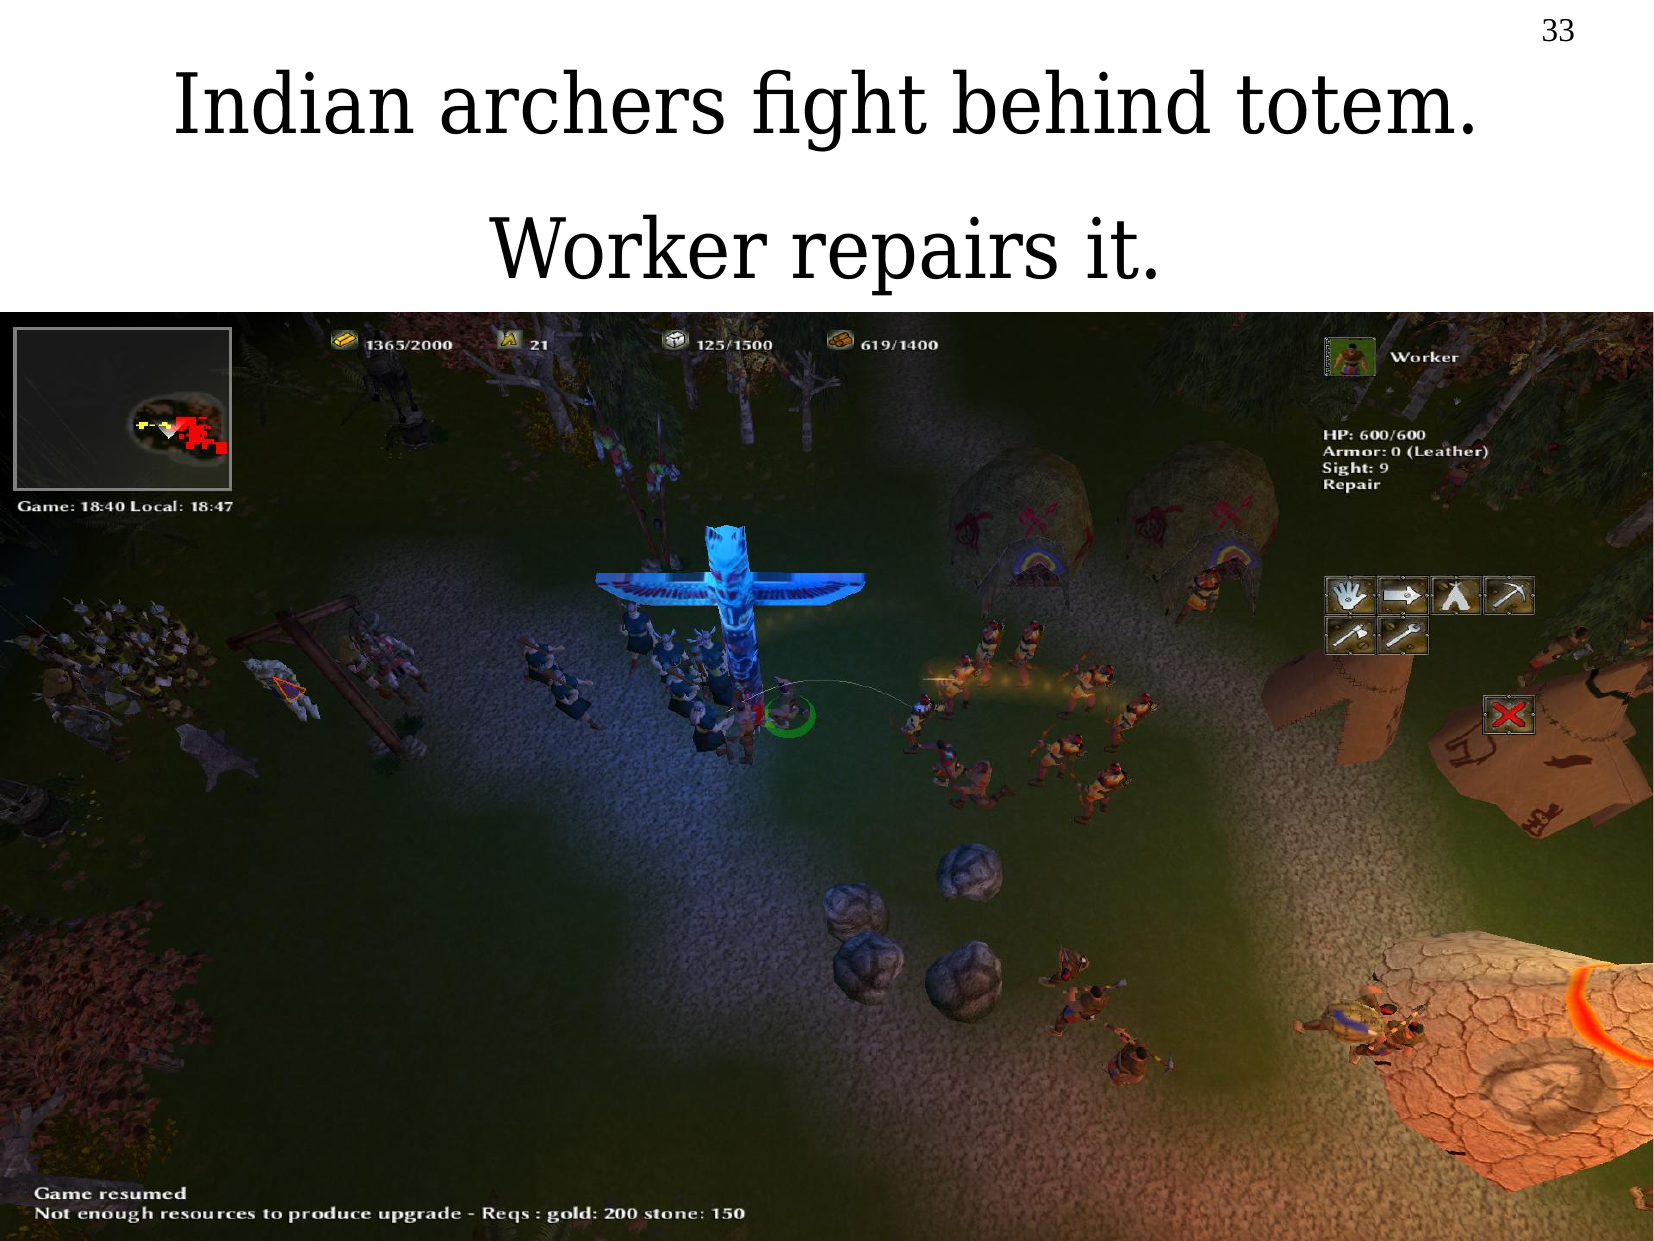

# Indian archers fight behind totem. Worker repairs it.